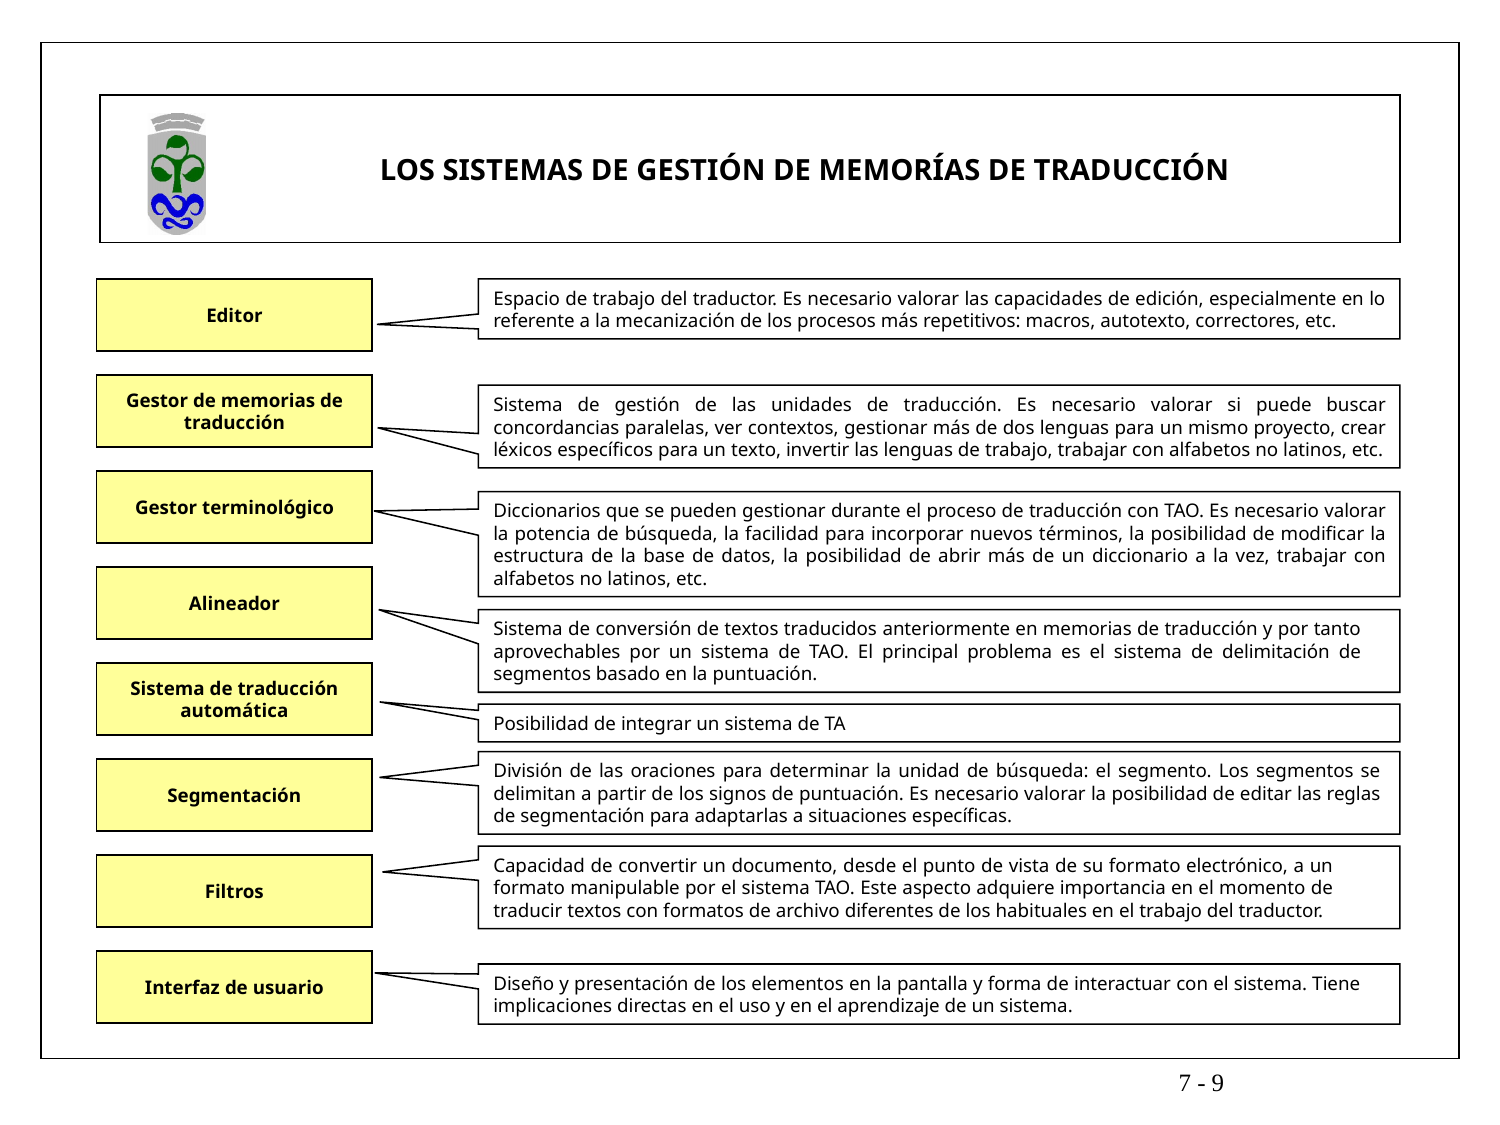

LOS SISTEMAS DE GESTIÓN DE MEMORÍAS DE TRADUCCIÓN
Editor
Gestor de memorias de traducción
Gestor terminológico
Alineador
Sistema de traducción automática
Segmentación
Filtros
Interfaz de usuario
Espacio de trabajo del traductor. Es necesario valorar las capacidades de edición, especialmente en lo referente a la mecanización de los procesos más repetitivos: macros, autotexto, correctores, etc.
Sistema de gestión de las unidades de traducción. Es necesario valorar si puede buscar concordancias paralelas, ver contextos, gestionar más de dos lenguas para un mismo proyecto, crear léxicos específicos para un texto, invertir las lenguas de trabajo, trabajar con alfabetos no latinos, etc.
Diccionarios que se pueden gestionar durante el proceso de traducción con TAO. Es necesario valorar la potencia de búsqueda, la facilidad para incorporar nuevos términos, la posibilidad de modificar la estructura de la base de datos, la posibilidad de abrir más de un diccionario a la vez, trabajar con alfabetos no latinos, etc.
Sistema de conversión de textos traducidos anteriormente en memorias de traducción y por tanto aprovechables por un sistema de TAO. El principal problema es el sistema de delimitación de segmentos basado en la puntuación.
Posibilidad de integrar un sistema de TA
División de las oraciones para determinar la unidad de búsqueda: el segmento. Los segmentos se delimitan a partir de los signos de puntuación. Es necesario valorar la posibilidad de editar las reglas de segmentación para adaptarlas a situaciones específicas.
Capacidad de convertir un documento, desde el punto de vista de su formato electrónico, a un formato manipulable por el sistema TAO. Este aspecto adquiere importancia en el momento de traducir textos con formatos de archivo diferentes de los habituales en el trabajo del traductor.
Diseño y presentación de los elementos en la pantalla y forma de interactuar con el sistema. Tiene implicaciones directas en el uso y en el aprendizaje de un sistema.